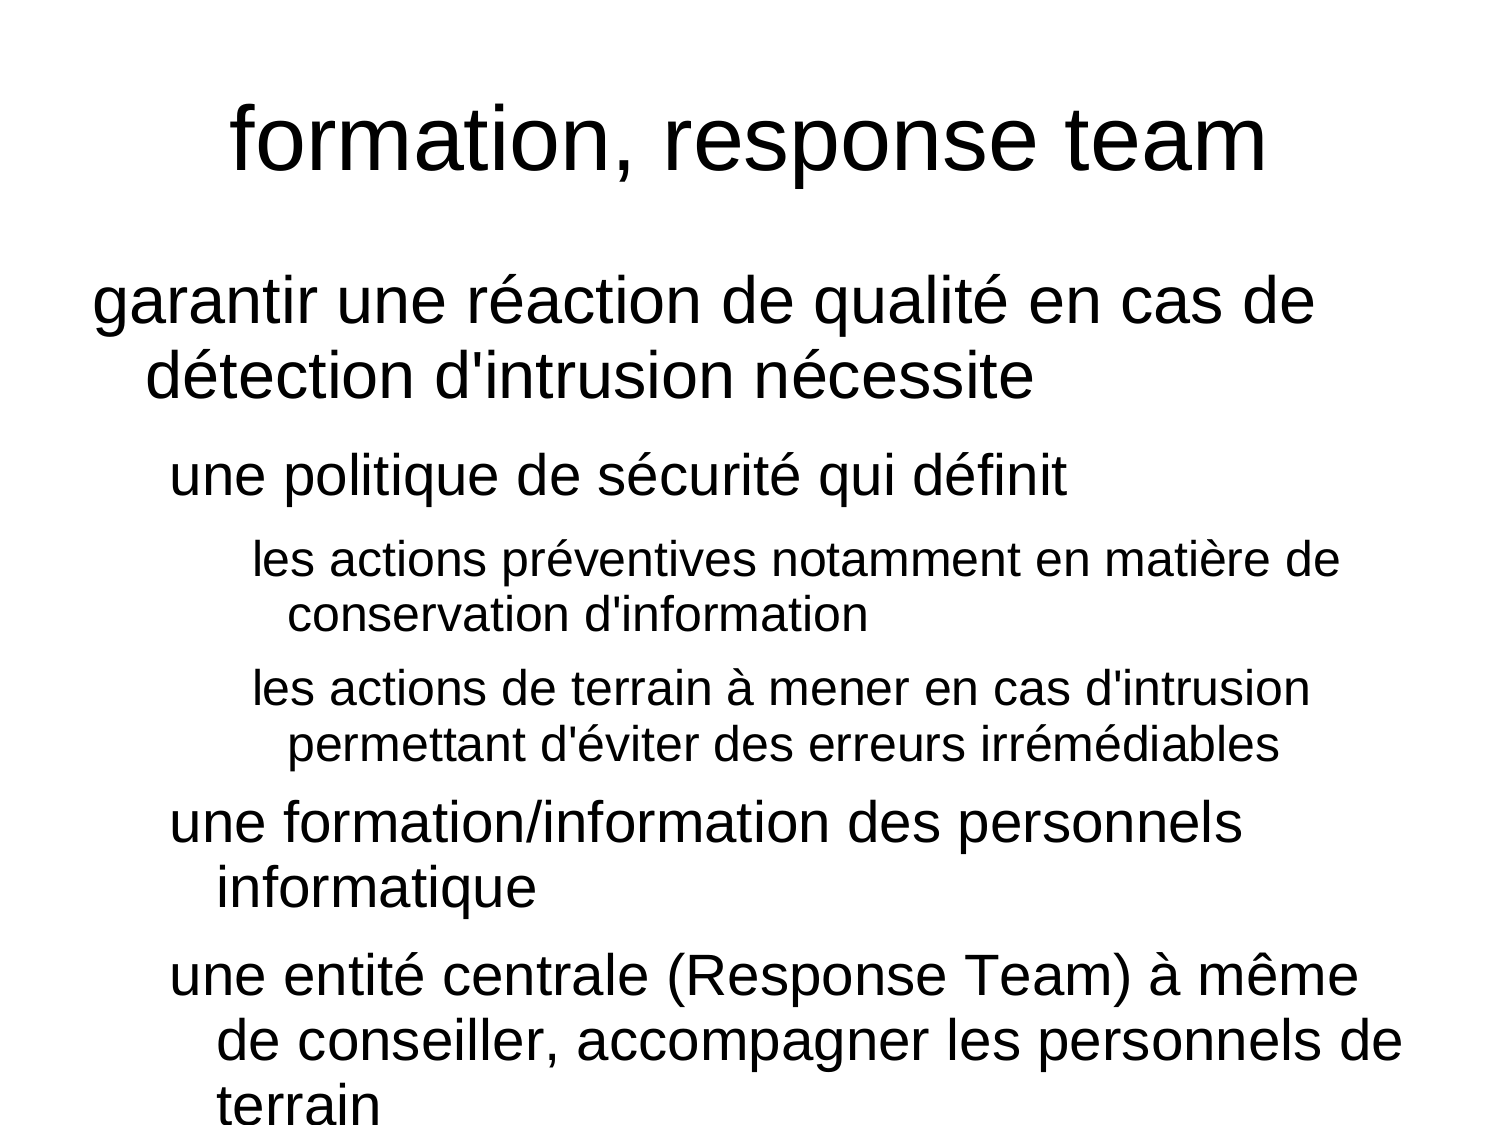

# formation, response team
garantir une réaction de qualité en cas de détection d'intrusion nécessite
une politique de sécurité qui définit
les actions préventives notamment en matière de conservation d'information
les actions de terrain à mener en cas d'intrusion permettant d'éviter des erreurs irrémédiables
une formation/information des personnels informatique
une entité centrale (Response Team) à même de conseiller, accompagner les personnels de terrain